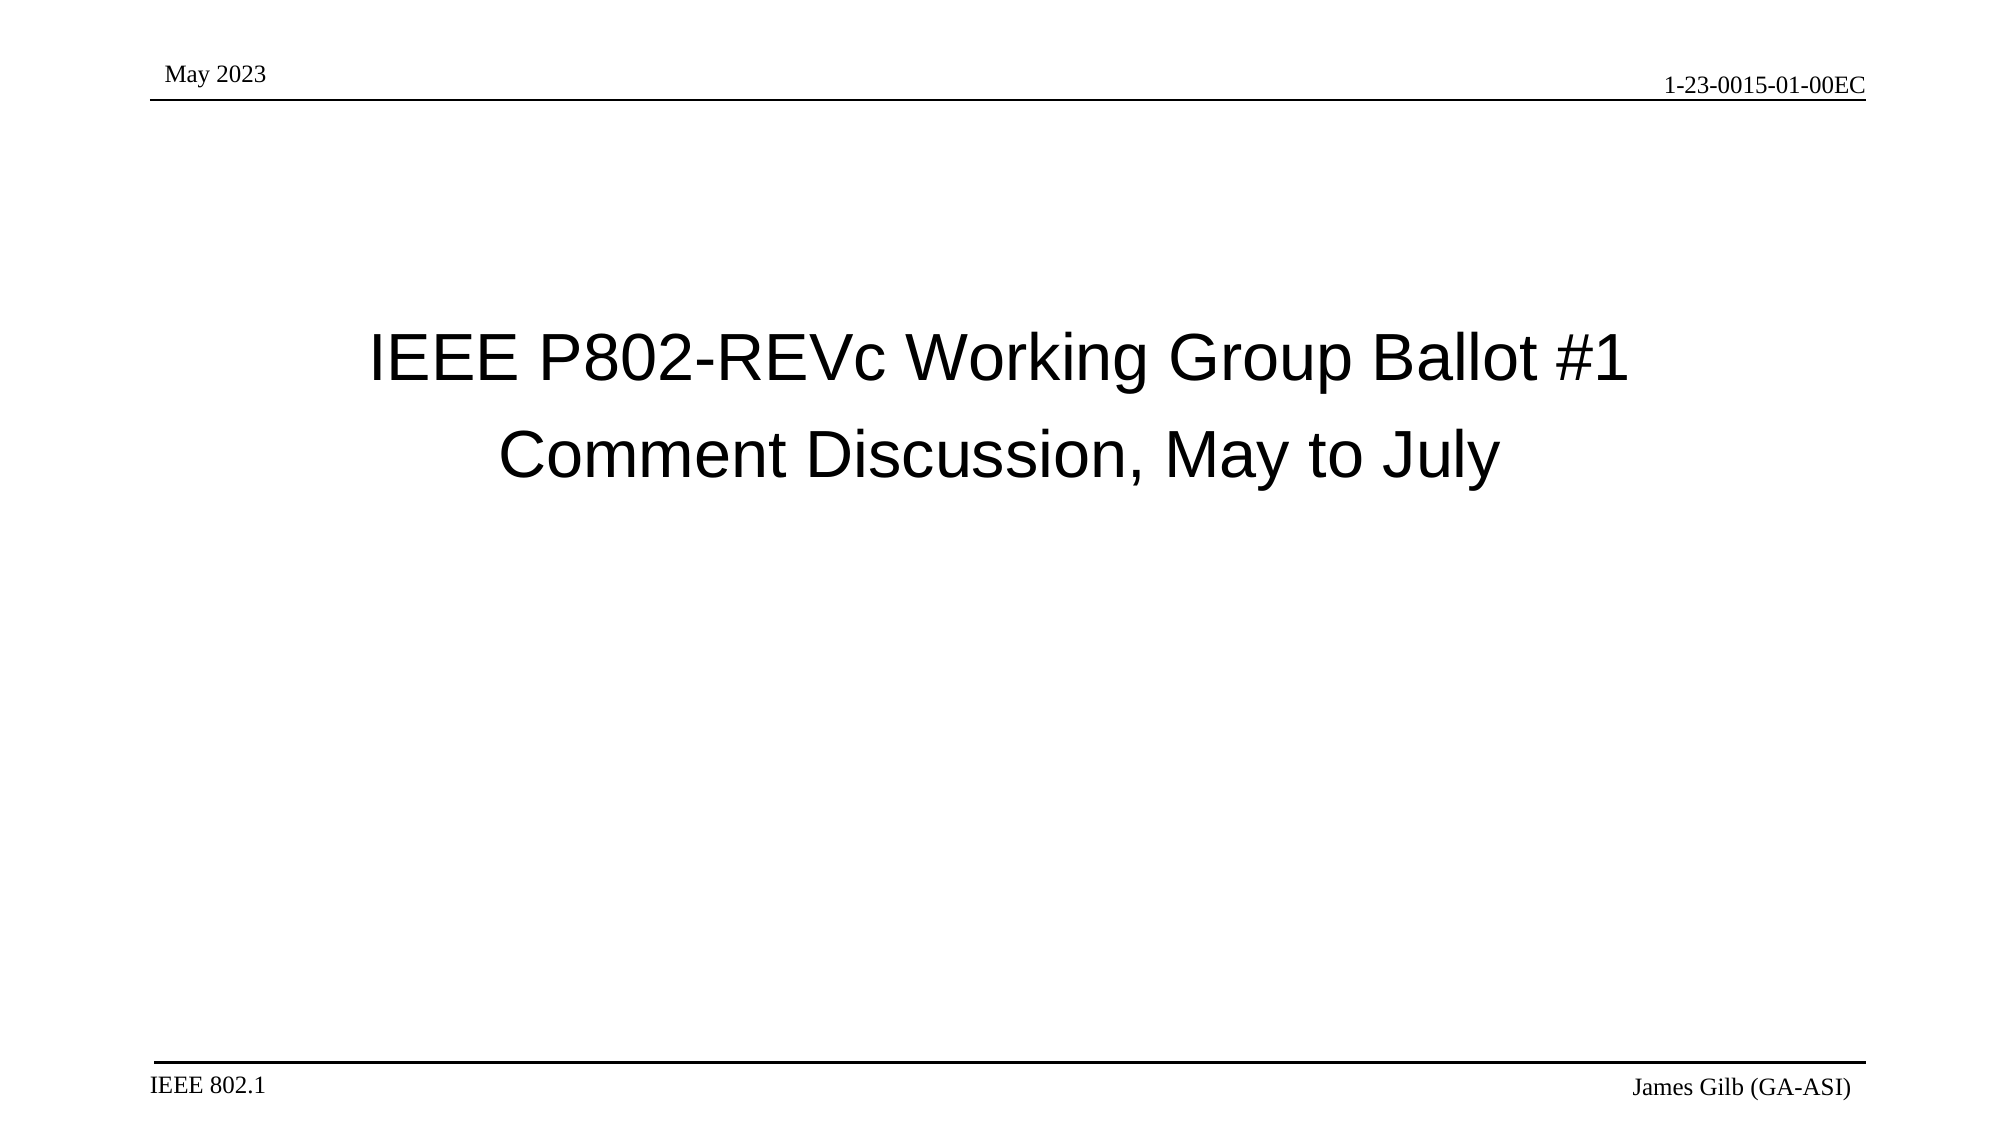

# IEEE P802-REVc Working Group Ballot #1
Comment Discussion, May to July